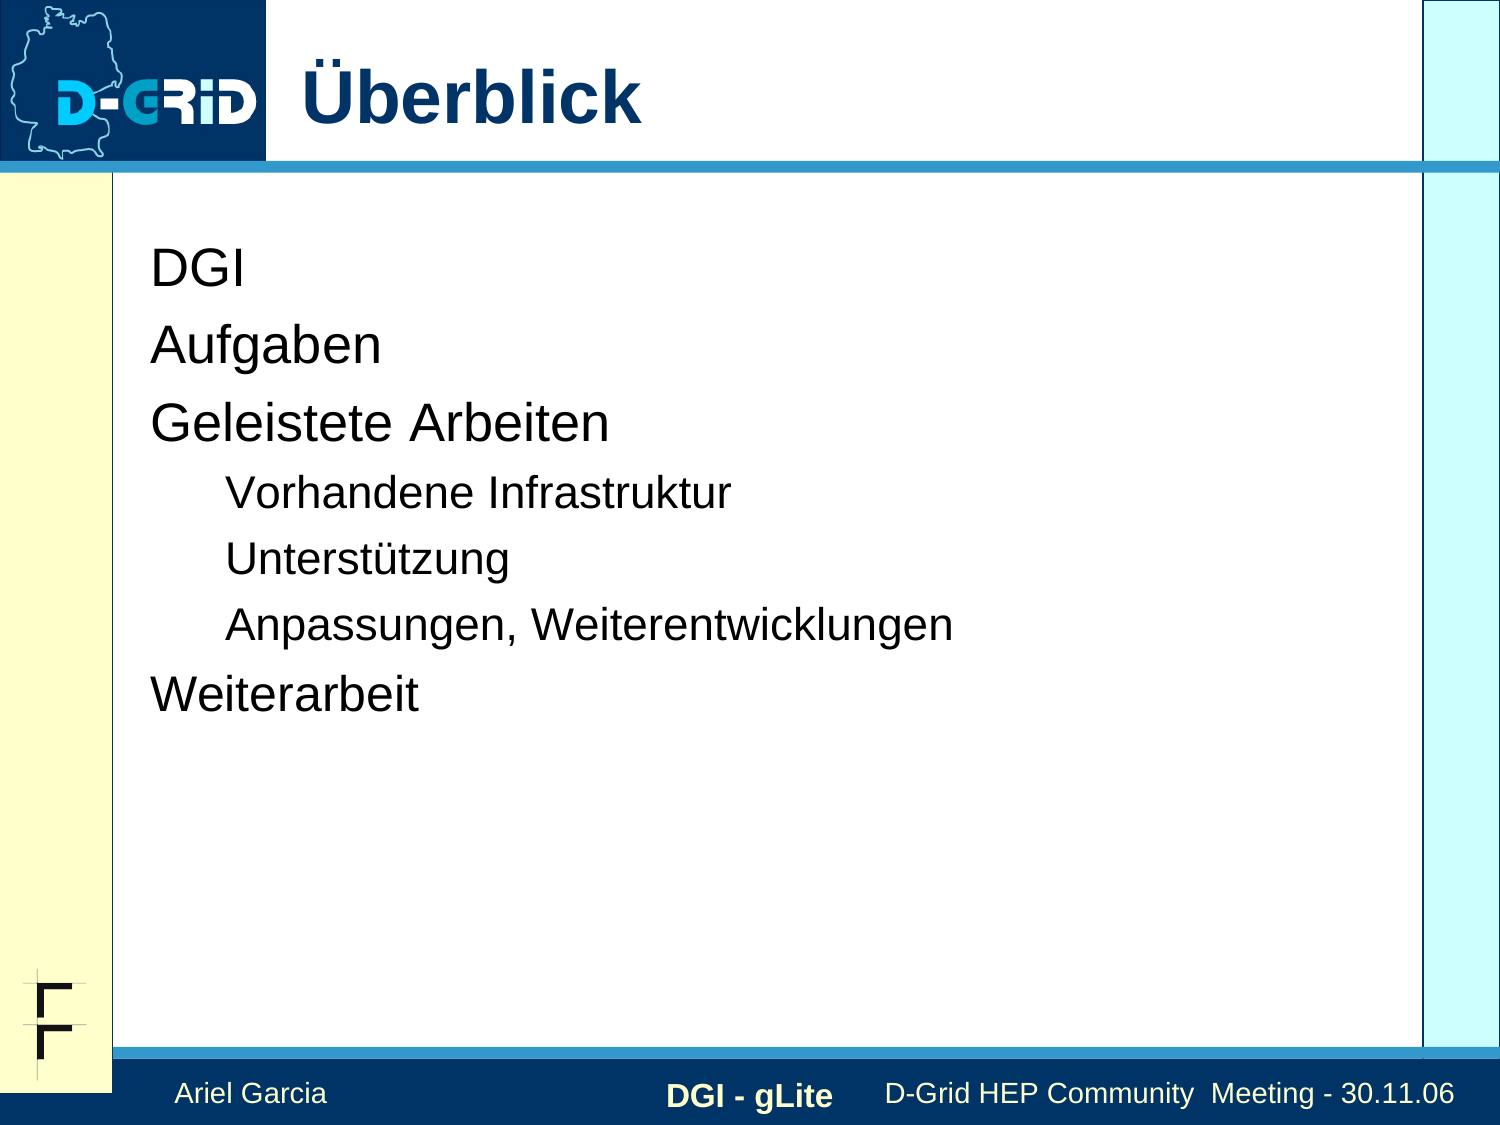

# Überblick
DGI
Aufgaben
Geleistete Arbeiten
Vorhandene Infrastruktur
Unterstützung
Anpassungen, Weiterentwicklungen
Weiterarbeit